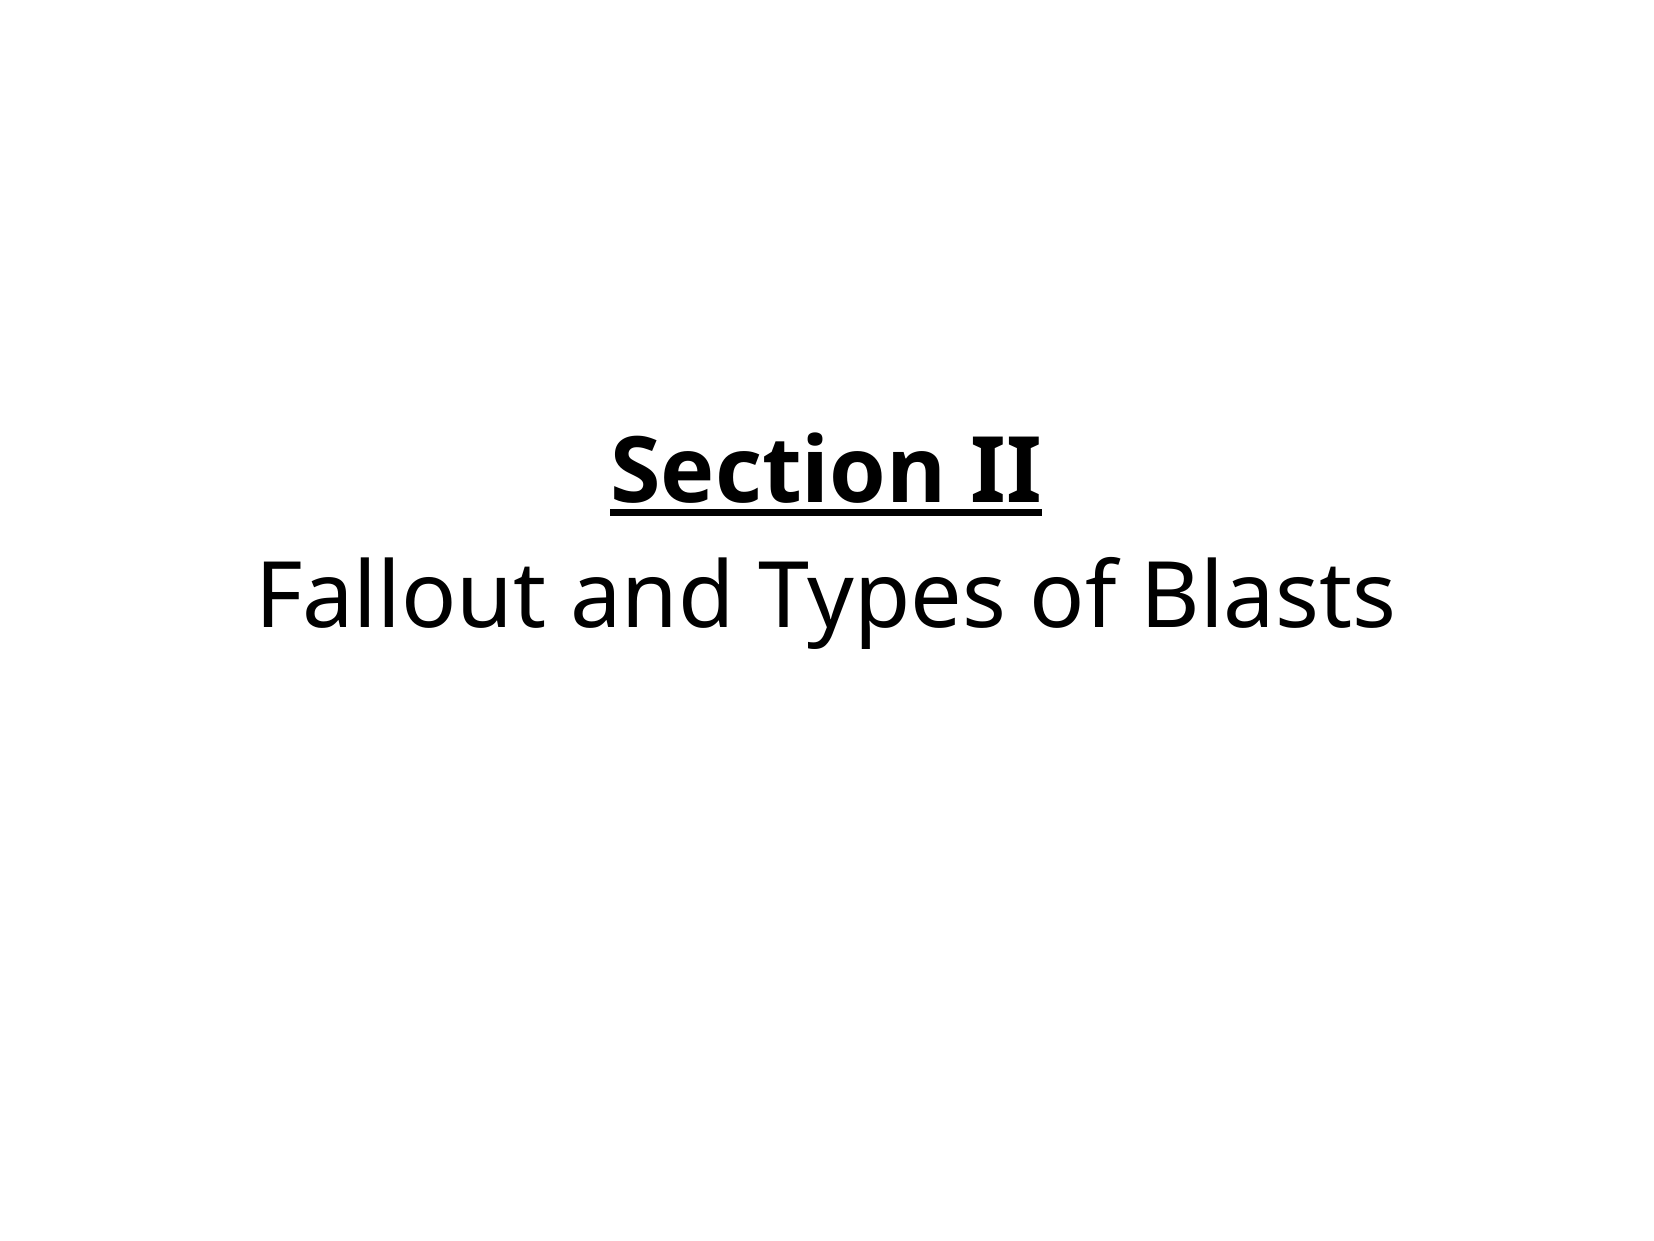

# Section II
Fallout and Types of Blasts